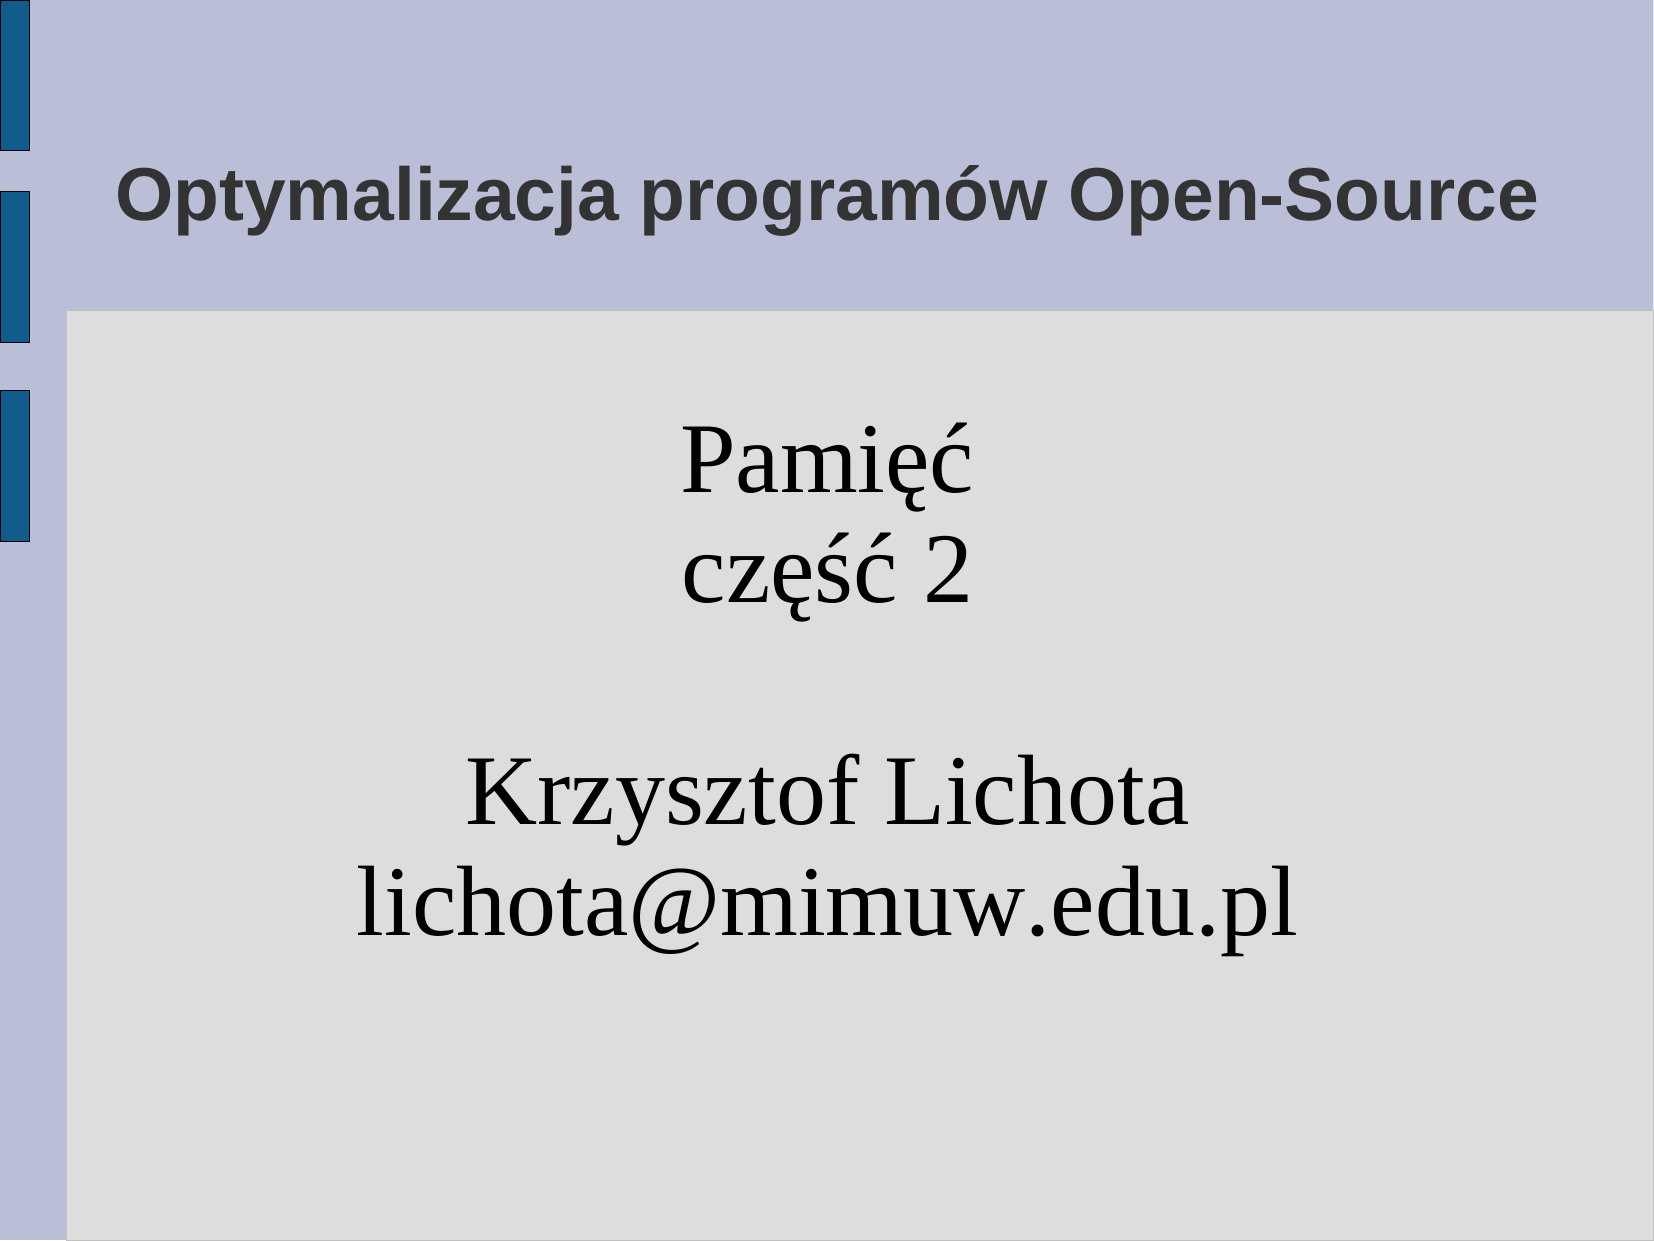

# Optymalizacja programów Open-Source
Pamięć
część 2
Krzysztof Lichota
lichota@mimuw.edu.pl